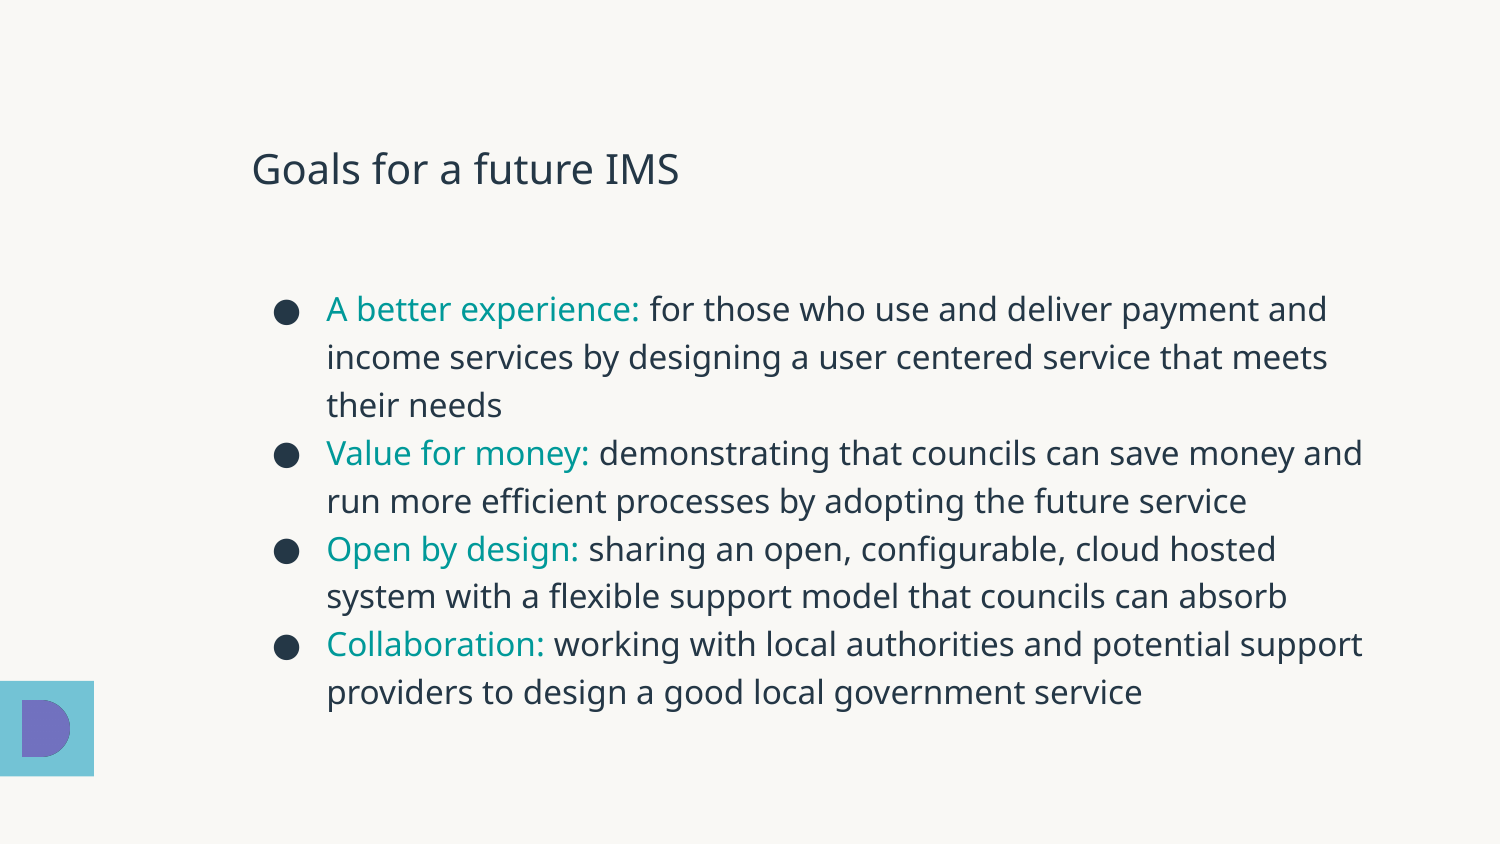

Goals for a future IMS
# A better experience: for those who use and deliver payment and income services by designing a user centered service that meets their needs
Value for money: demonstrating that councils can save money and run more efficient processes by adopting the future service
Open by design: sharing an open, configurable, cloud hosted system with a flexible support model that councils can absorb
Collaboration: working with local authorities and potential support providers to design a good local government service